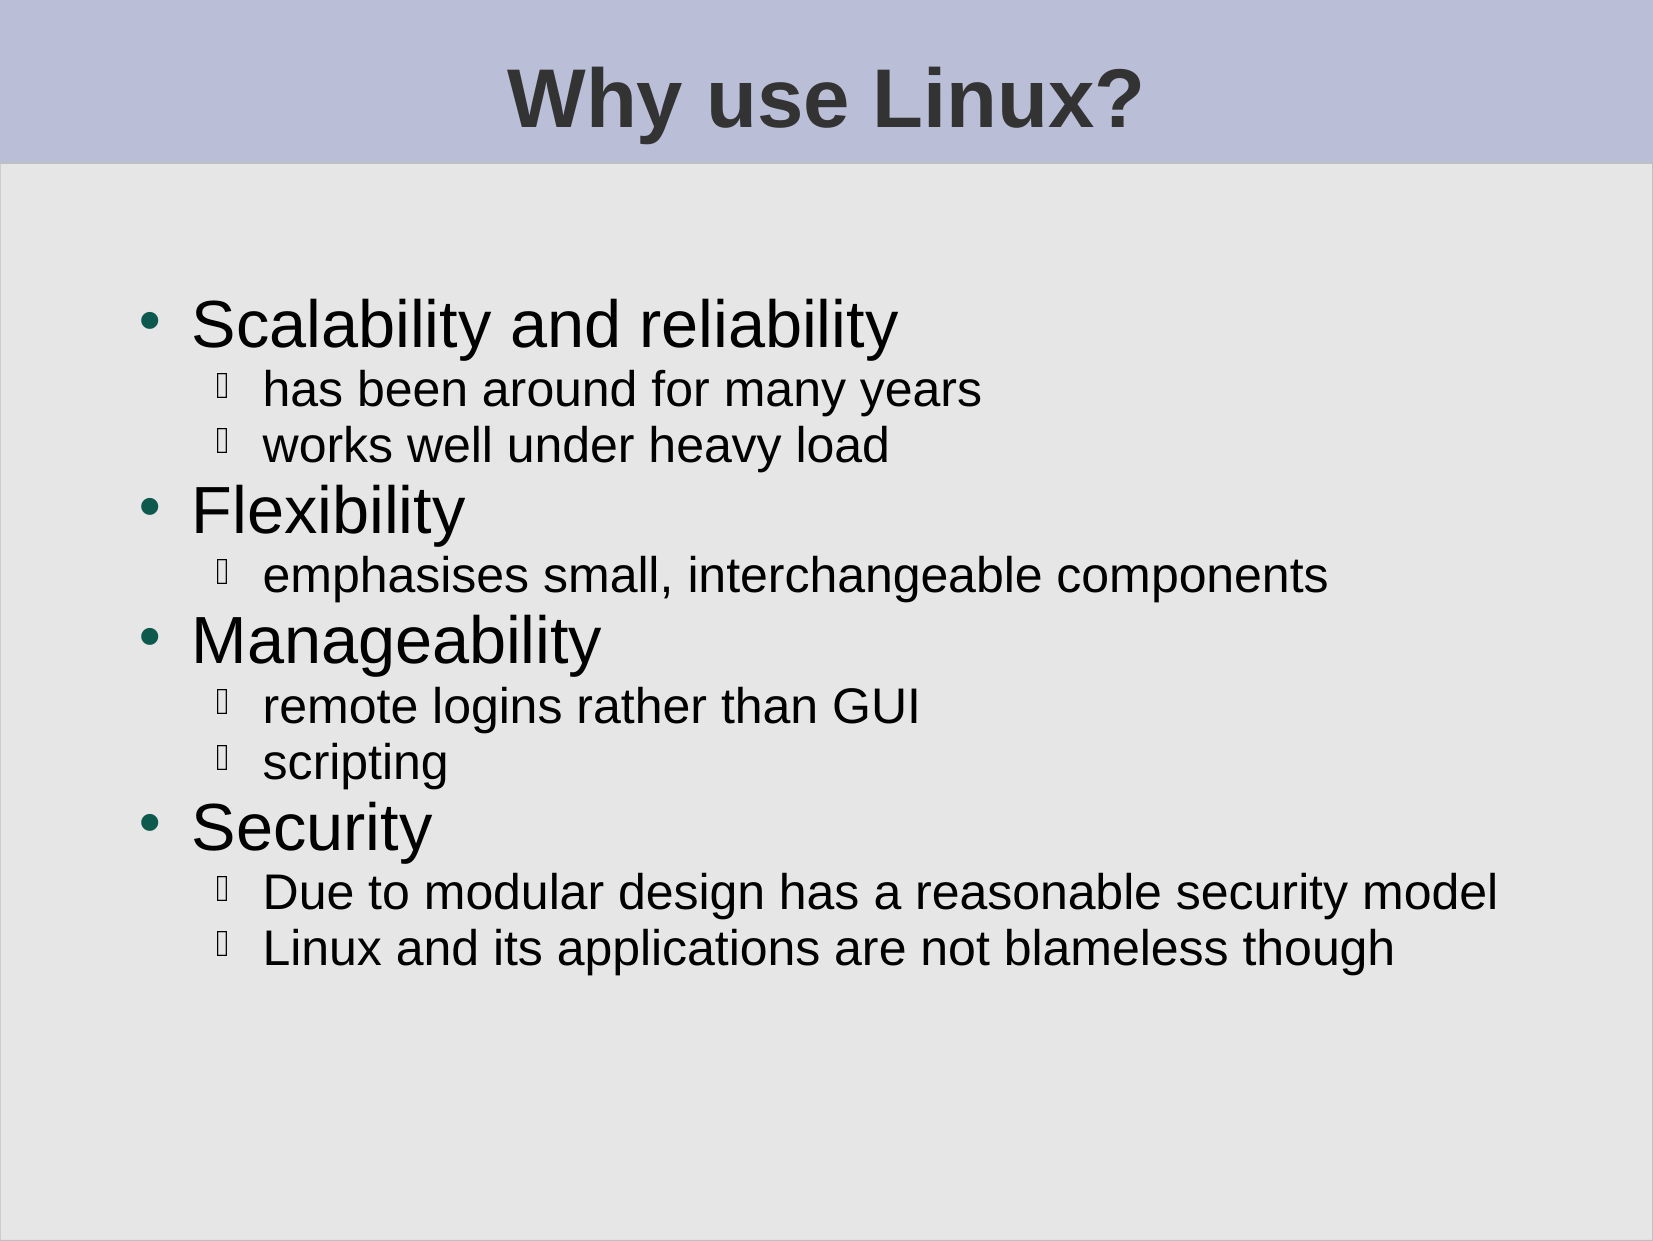

# Why use Linux?
Scalability and reliability
has been around for many years
works well under heavy load
Flexibility
emphasises small, interchangeable components
Manageability
remote logins rather than GUI
scripting
Security
Due to modular design has a reasonable security model
Linux and its applications are not blameless though